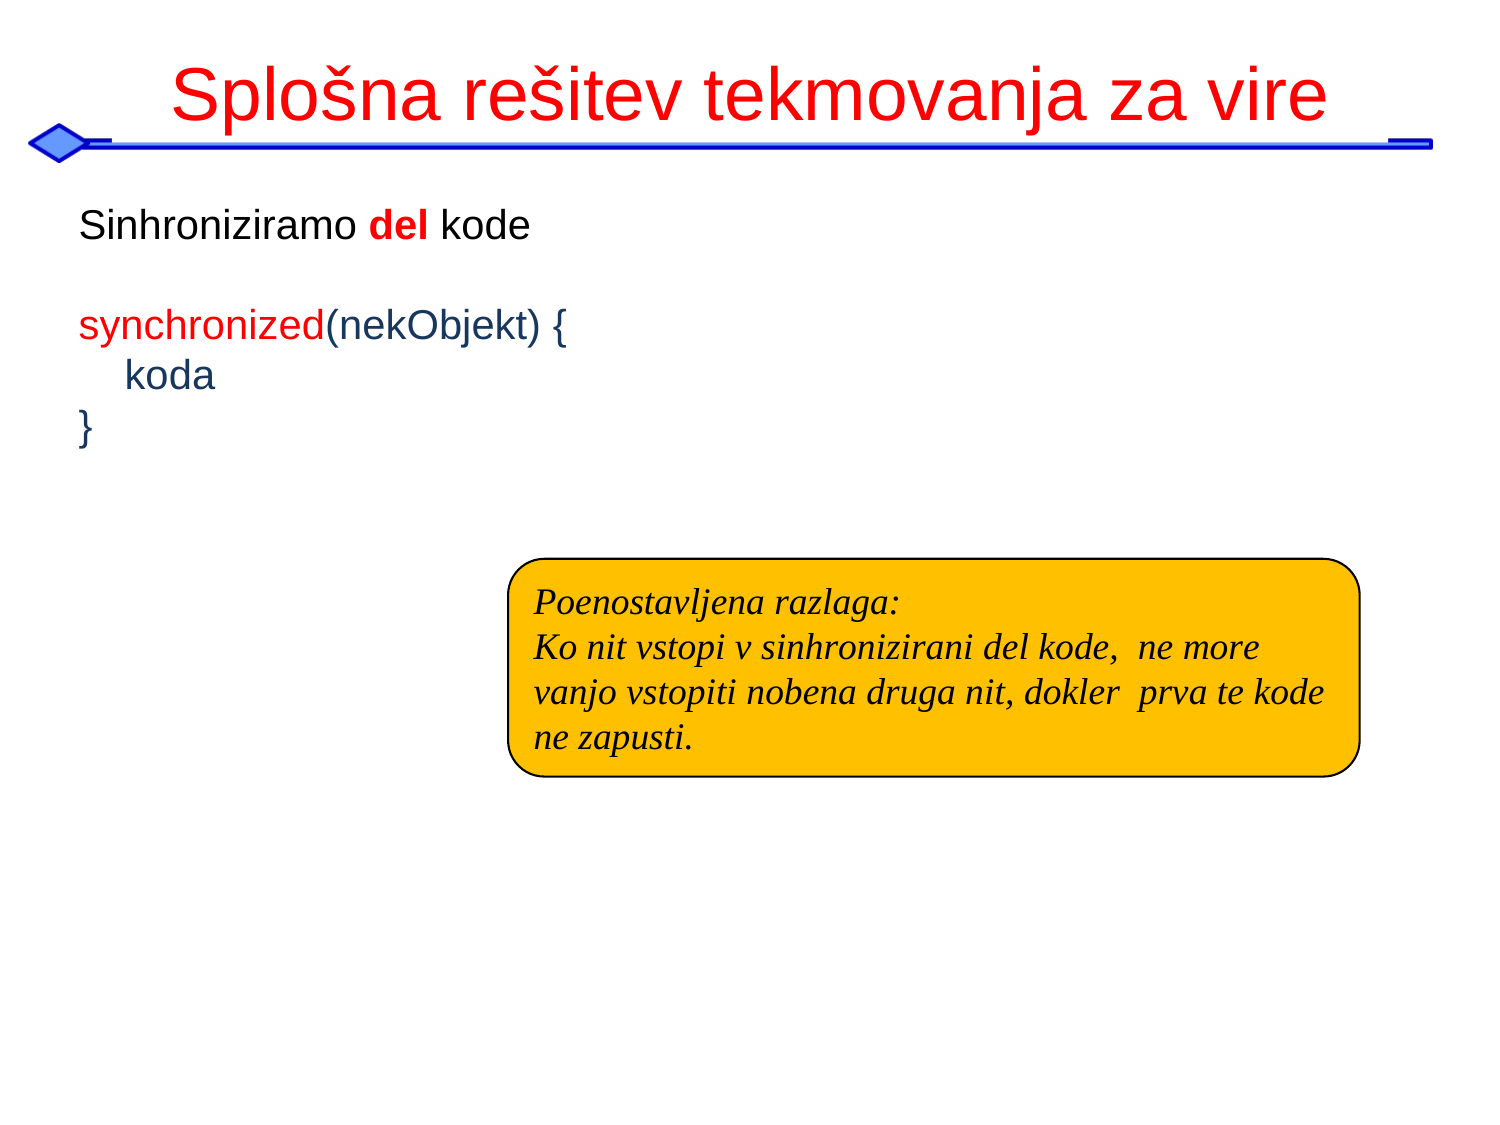

# Splošna rešitev tekmovanja za vire
Sinhroniziramo del kode
synchronized(nekObjekt) {
 koda
}
Poenostavljena razlaga:
Ko nit vstopi v sinhronizirani del kode, ne more vanjo vstopiti nobena druga nit, dokler prva te kode ne zapusti.